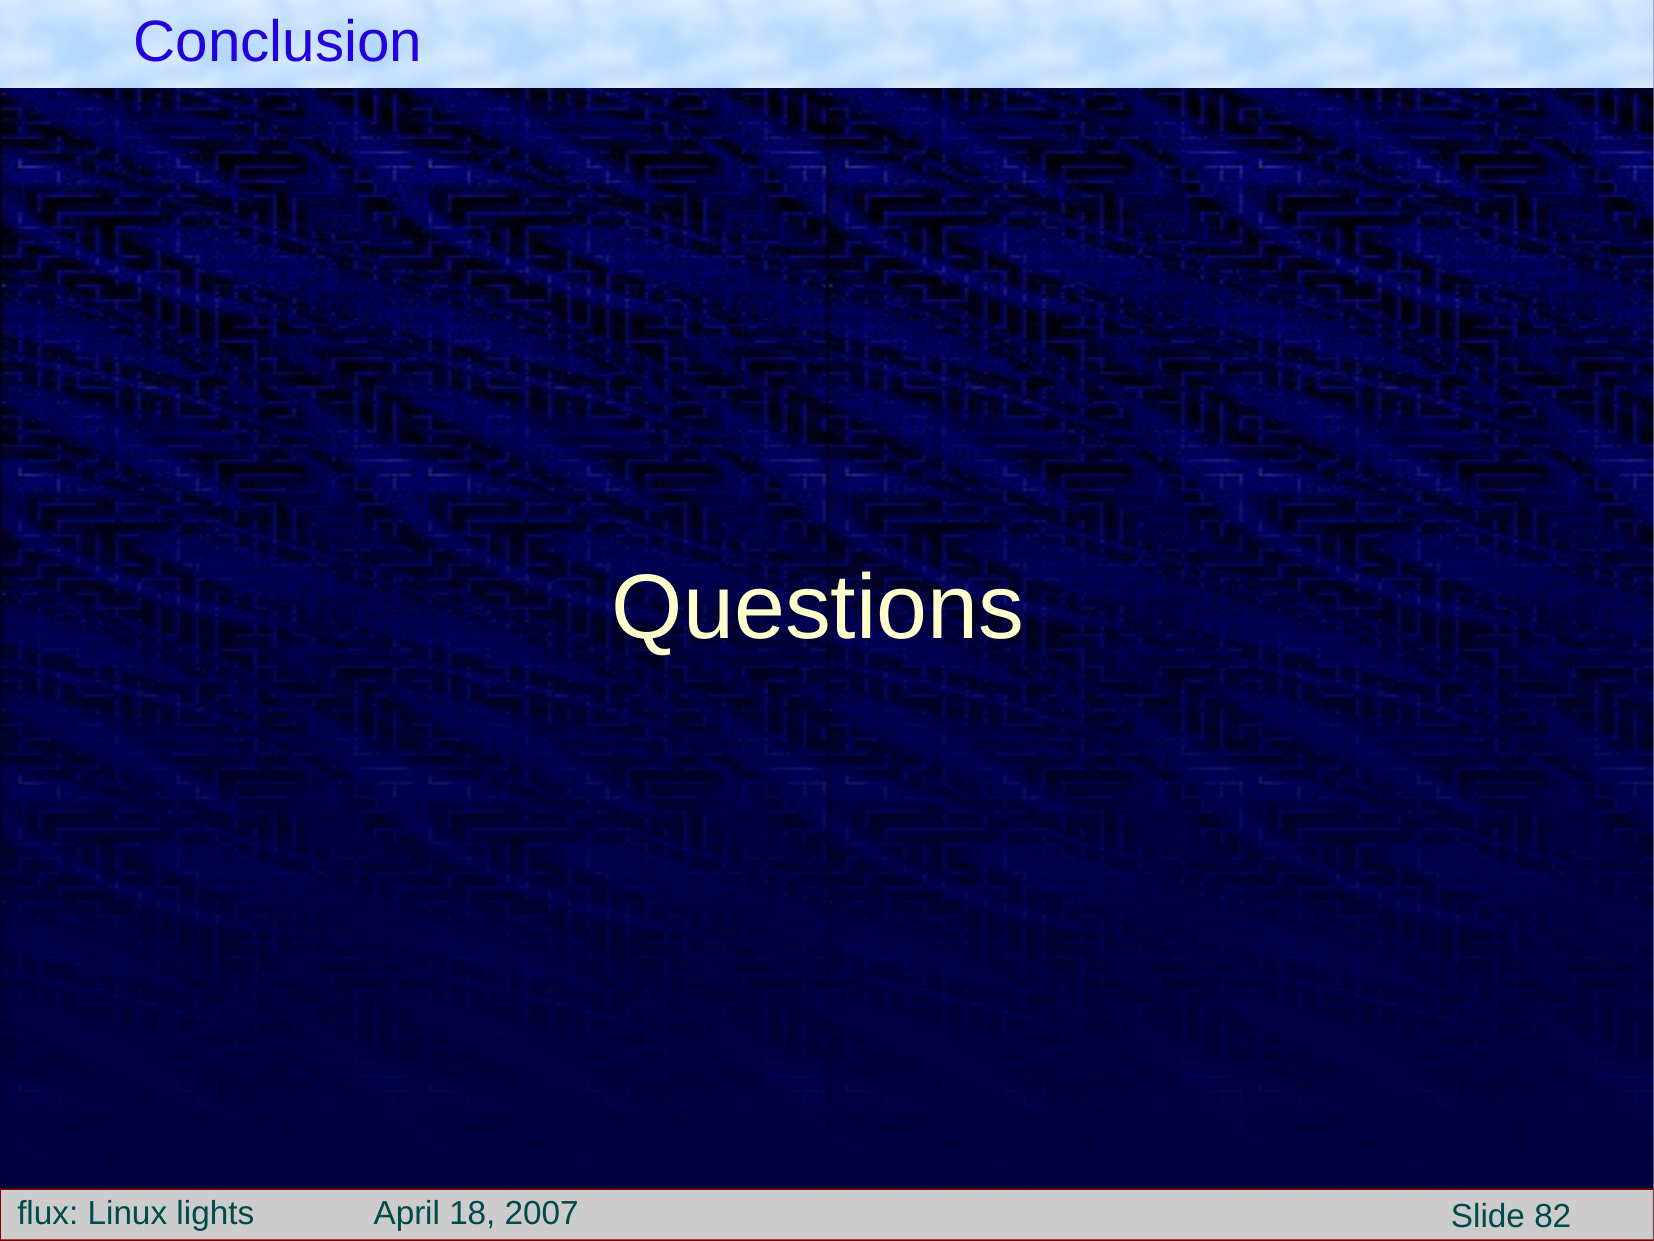

Conclusion
# Questions
flux: Linux lights	April 18, 2007
Slide